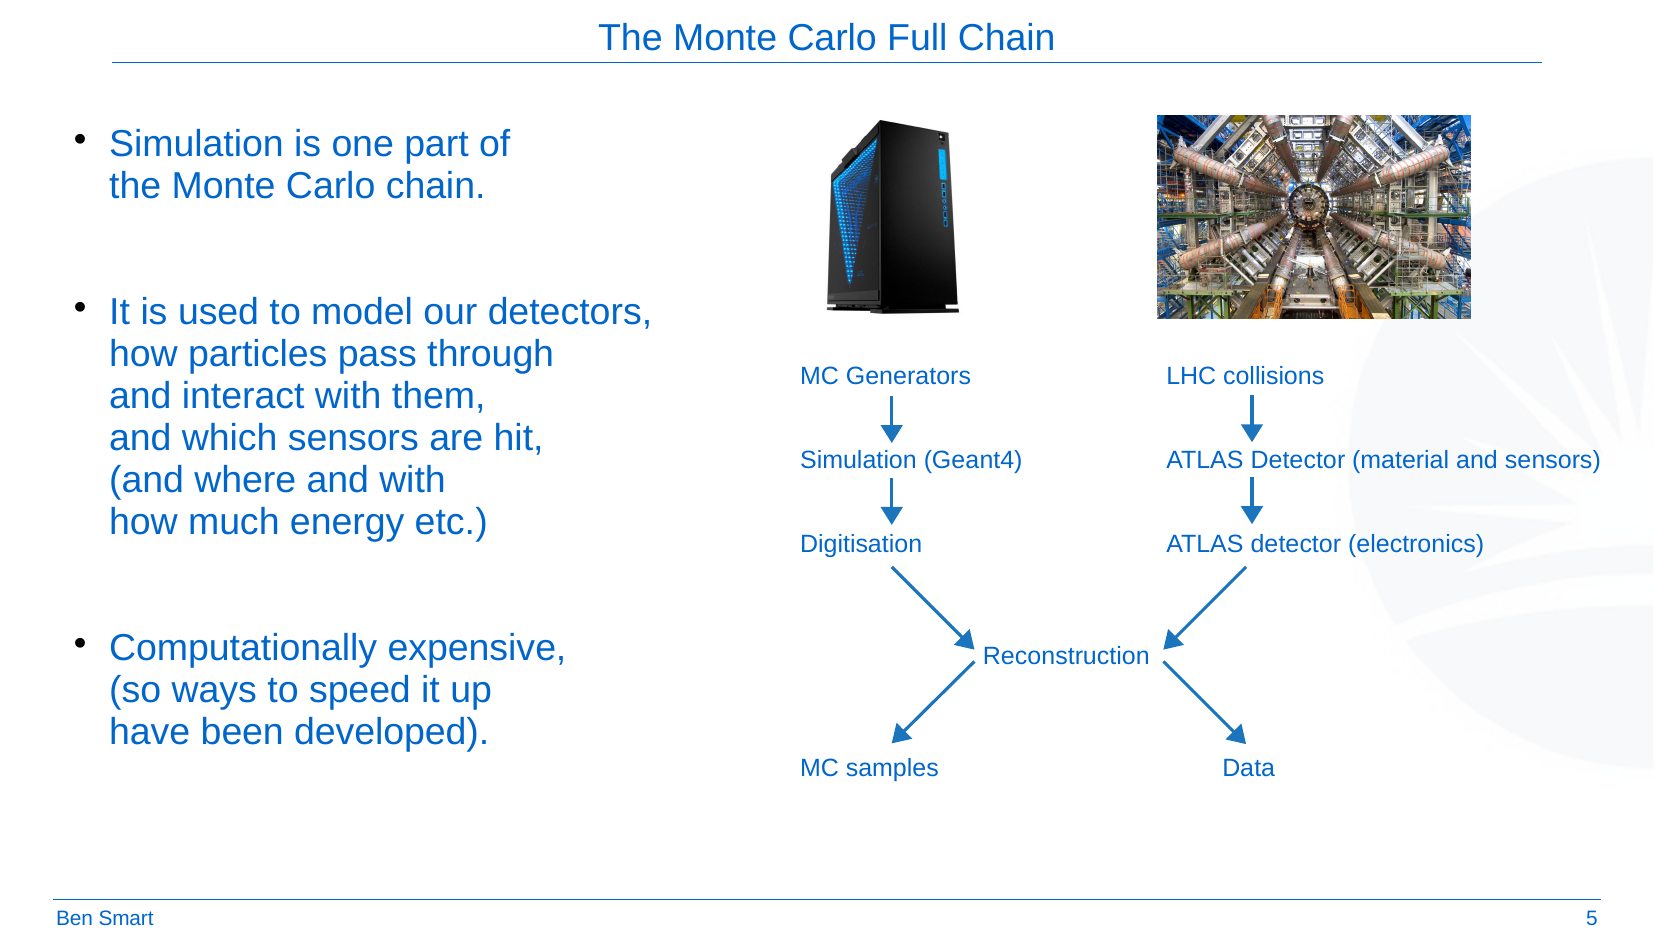

The Monte Carlo Full Chain
Simulation is one part of
the Monte Carlo chain.
It is used to model our detectors,
how particles pass through
and interact with them,
and which sensors are hit,
(and where and with
how much energy etc.)
Computationally expensive,
(so ways to speed it up
have been developed).
MC Generators
Simulation (Geant4)
Digitisation
MC samples
		 Reconstruction
LHC collisions
ATLAS Detector (material and sensors)
ATLAS detector (electronics)
 Data
Ben Smart